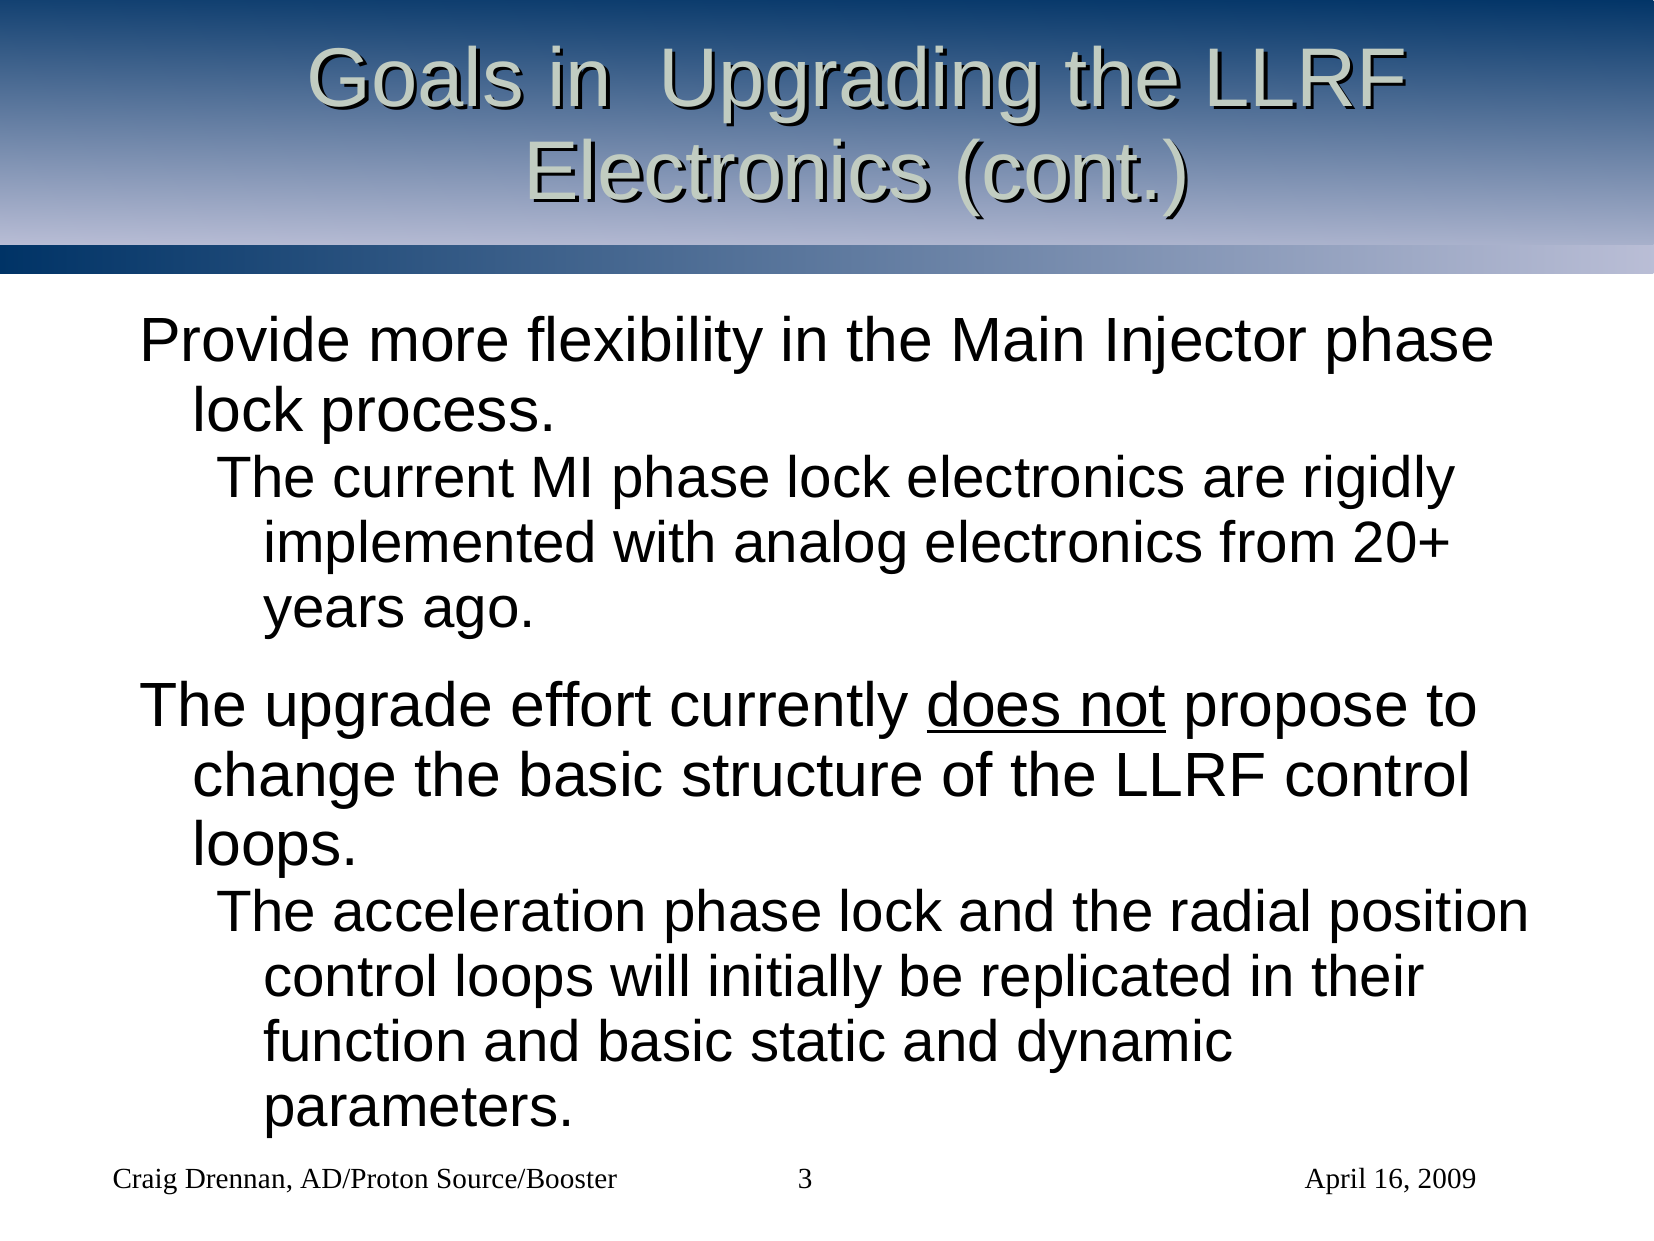

# Goals in Upgrading the LLRF Electronics (cont.)
Provide more flexibility in the Main Injector phase lock process.
The current MI phase lock electronics are rigidly implemented with analog electronics from 20+ years ago.
The upgrade effort currently does not propose to change the basic structure of the LLRF control loops.
The acceleration phase lock and the radial position control loops will initially be replicated in their function and basic static and dynamic parameters.